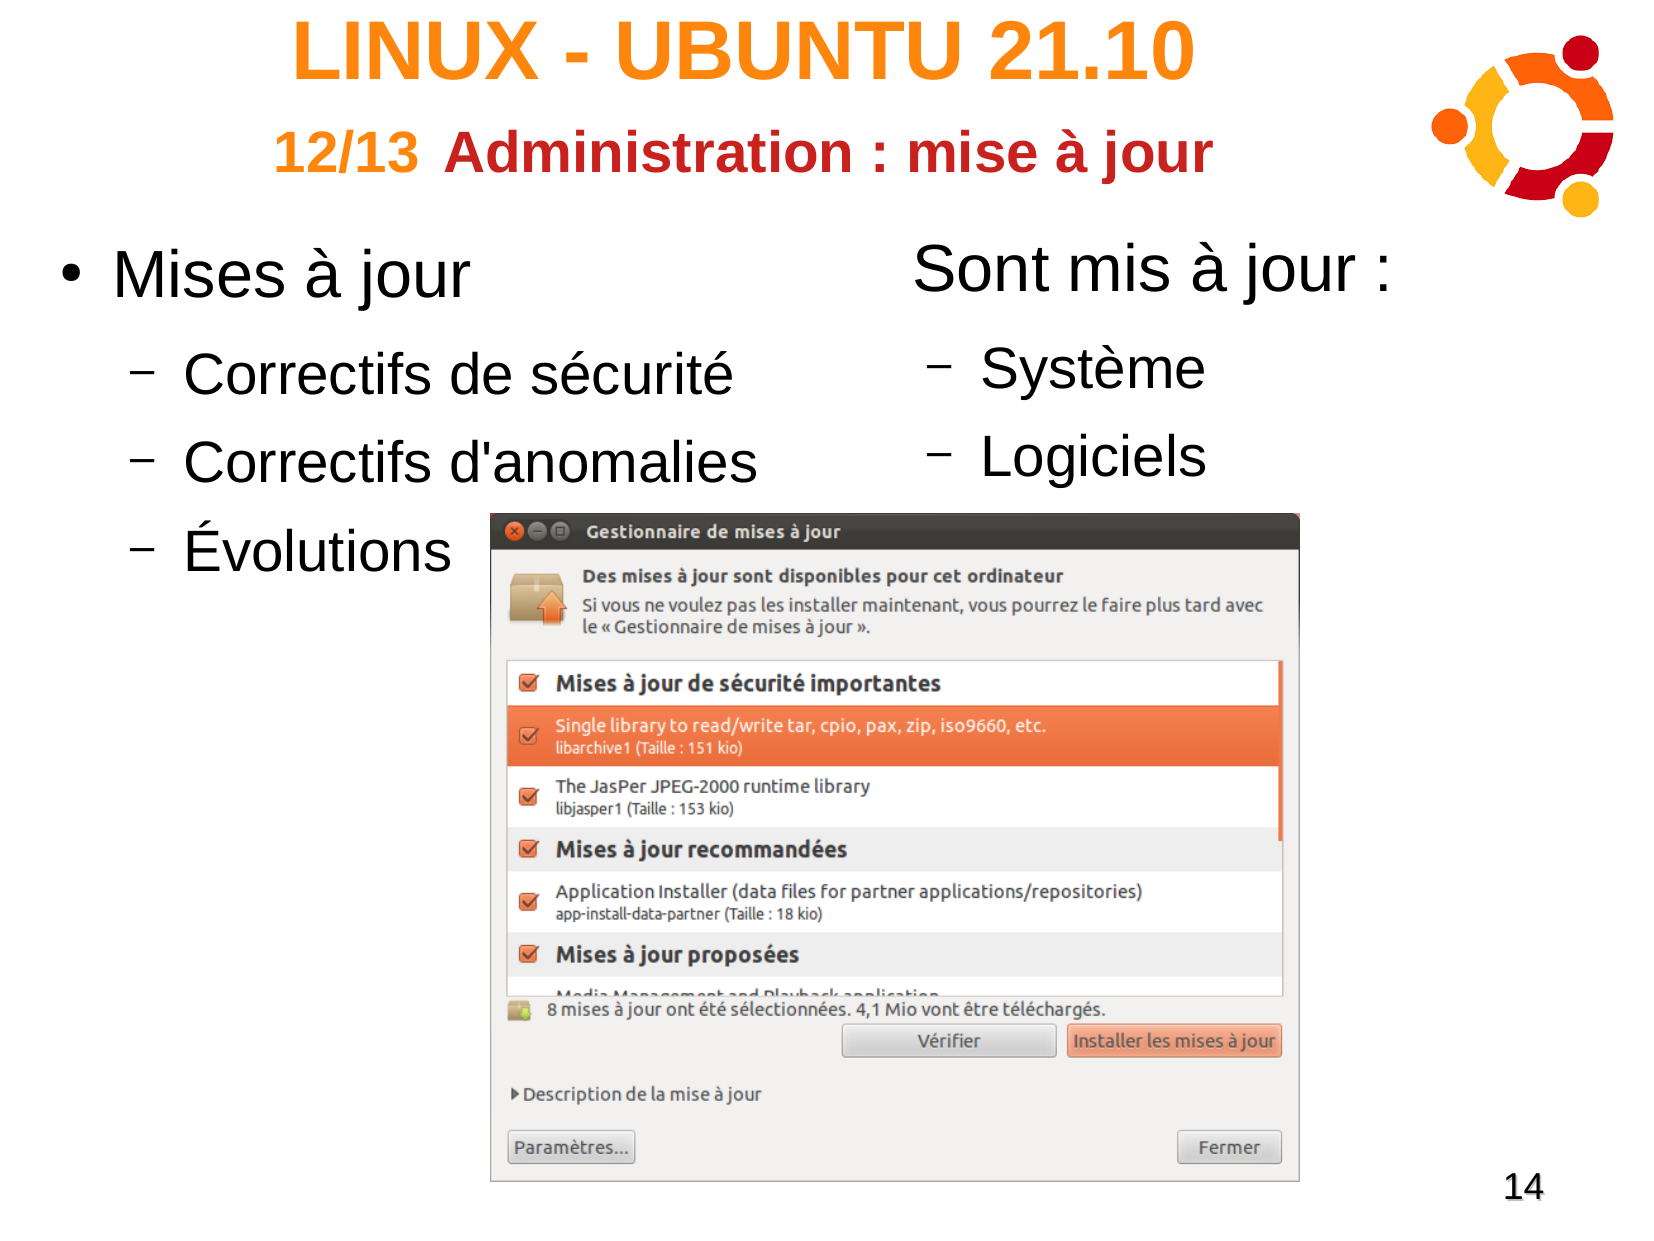

LINUX - UBUNTU 21.10
12/13 Administration : mise à jour
 Sont mis à jour :
Système
Logiciels
# Mises à jour
Correctifs de sécurité
Correctifs d'anomalies
Évolutions